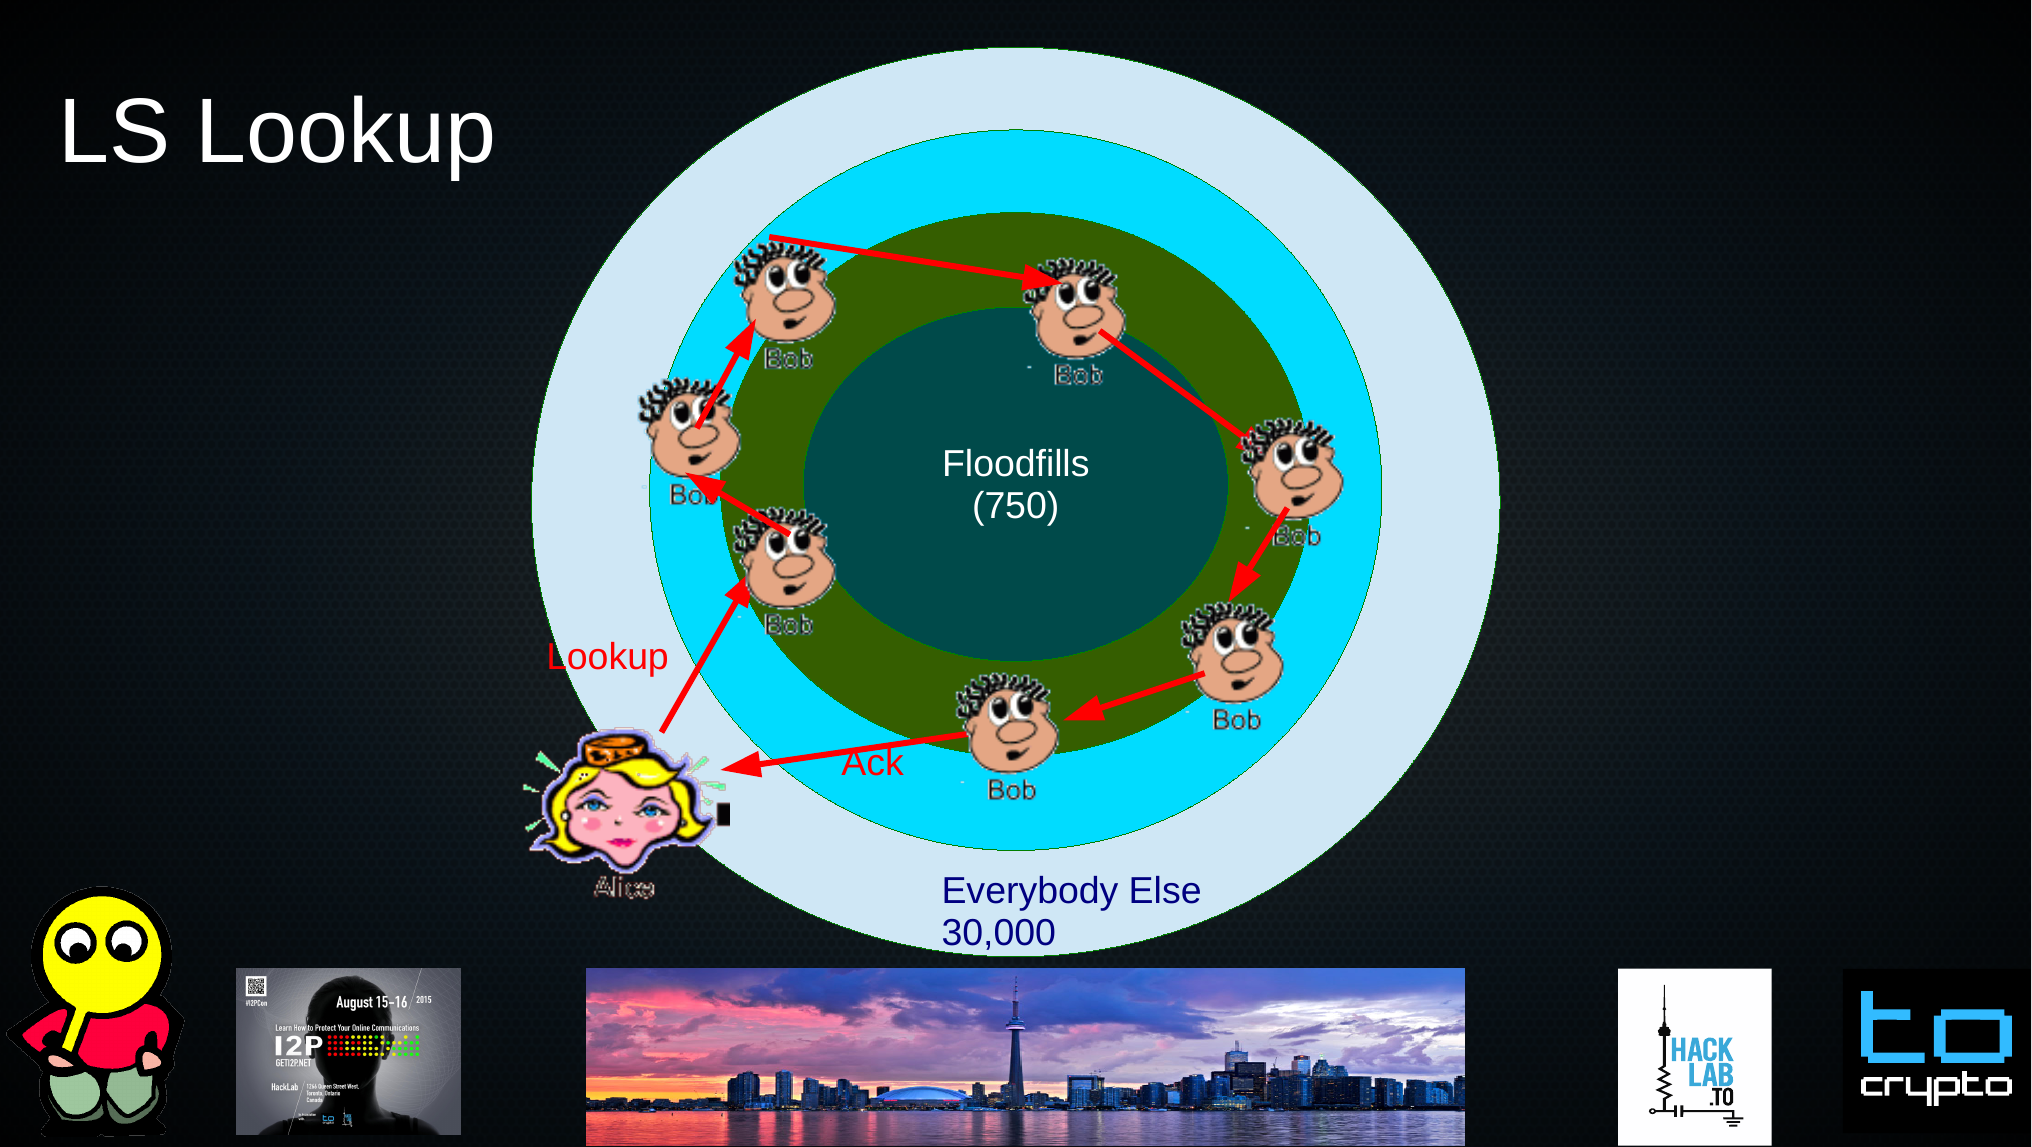

LS Lookup
# Tiers
Floodfills
(750)
Lookup
Ack
Everybody Else
30,000
24